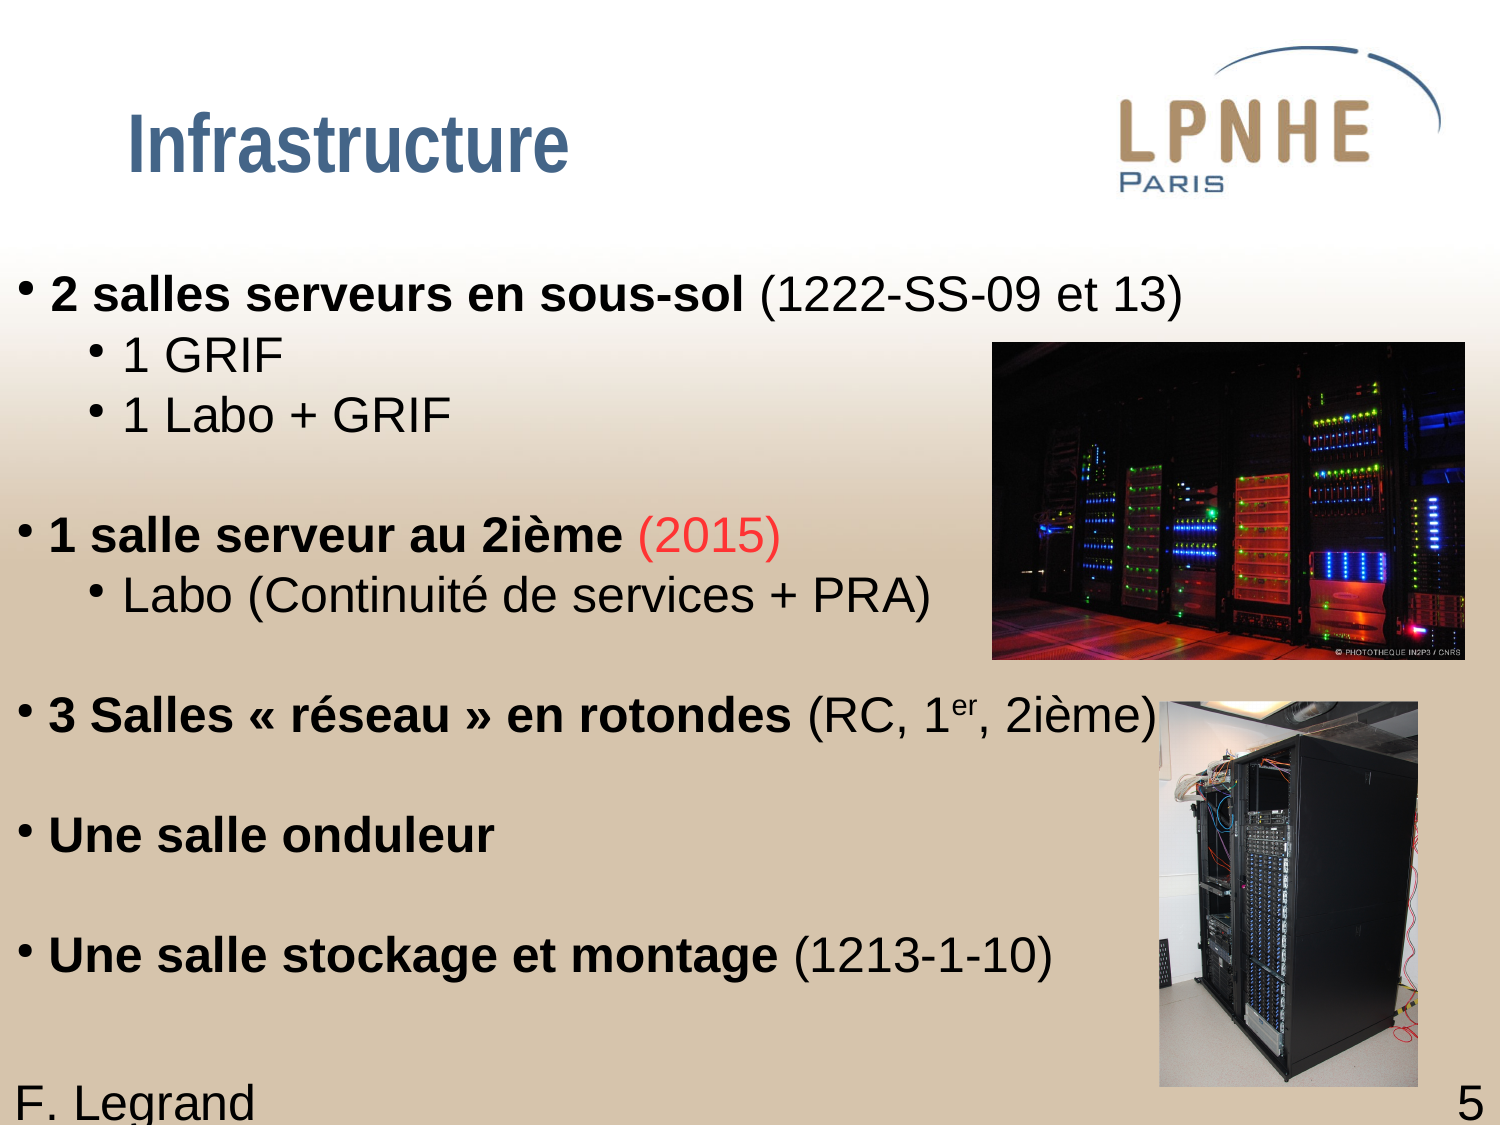

# Infrastructure
 2 salles serveurs en sous-sol (1222-SS-09 et 13)
1 GRIF
1 Labo + GRIF
 1 salle serveur au 2ième (2015)
Labo (Continuité de services + PRA)
 3 Salles « réseau » en rotondes (RC, 1er, 2ième)
 Une salle onduleur
 Une salle stockage et montage (1213-1-10)
5